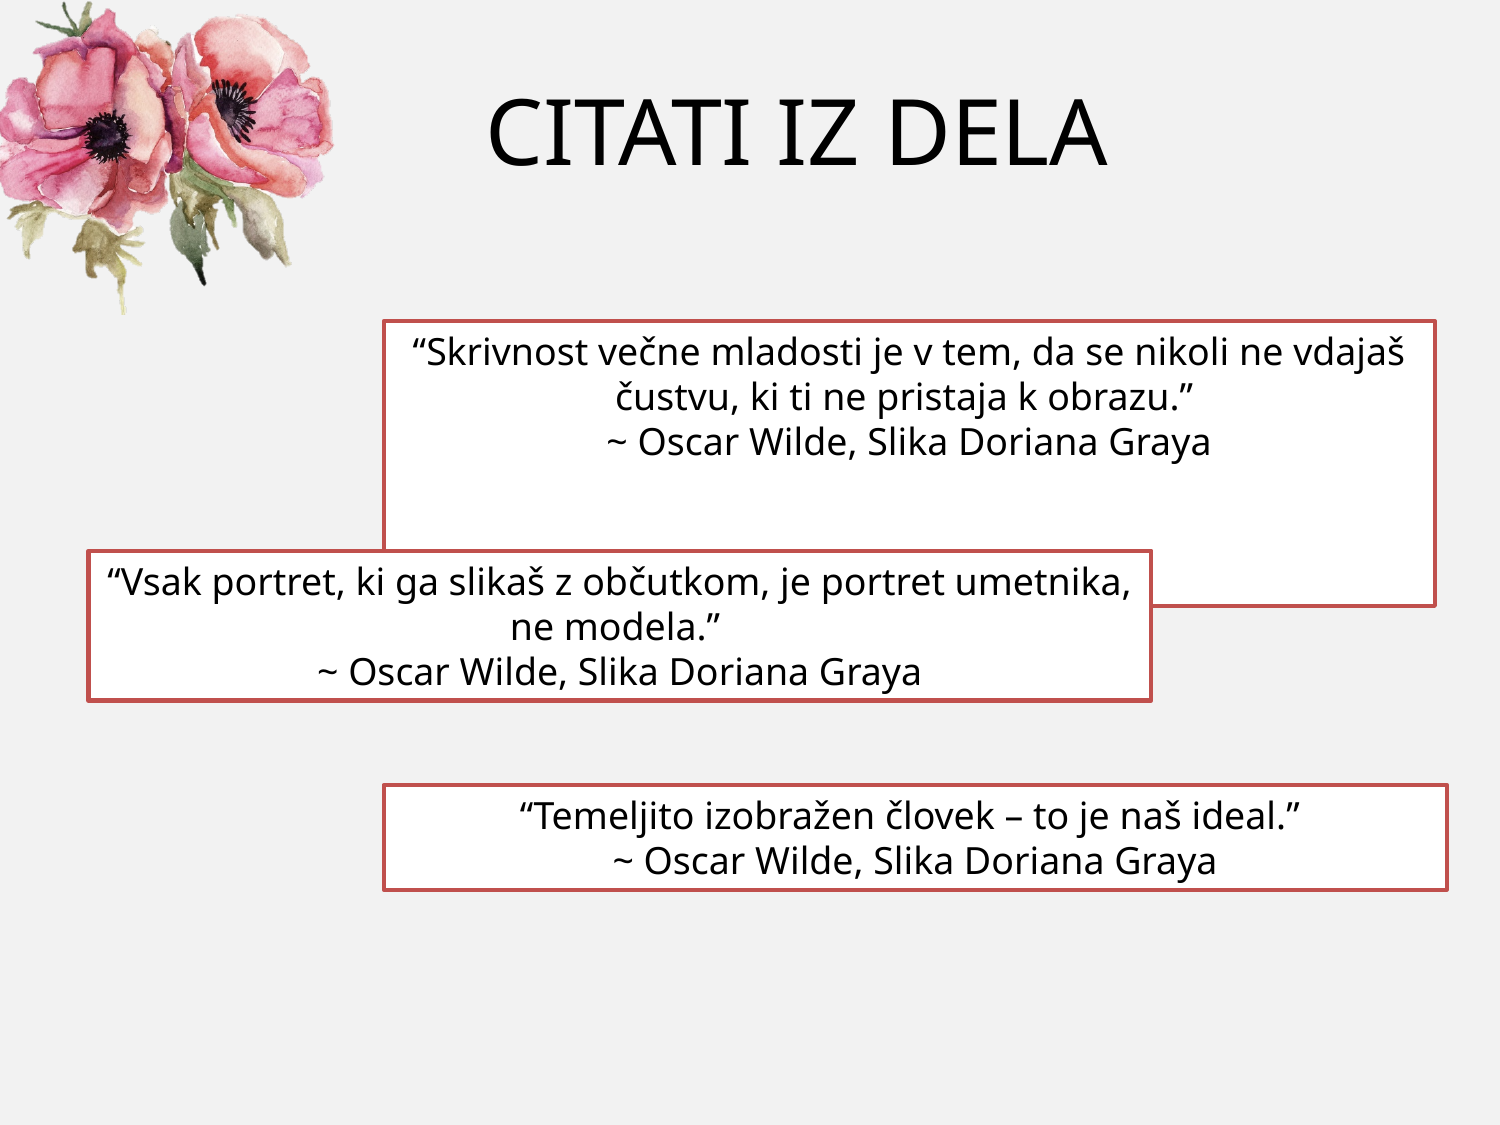

CITATI IZ DELA
“Skrivnost večne mladosti je v tem, da se nikoli ne vdajaš čustvu, ki ti ne pristaja k obrazu.”
~ Oscar Wilde, Slika Doriana Graya
“Vsak portret, ki ga slikaš z občutkom, je portret umetnika, ne modela.”
~ Oscar Wilde, Slika Doriana Graya
“Temeljito izobražen človek – to je naš ideal.”
~ Oscar Wilde, Slika Doriana Graya